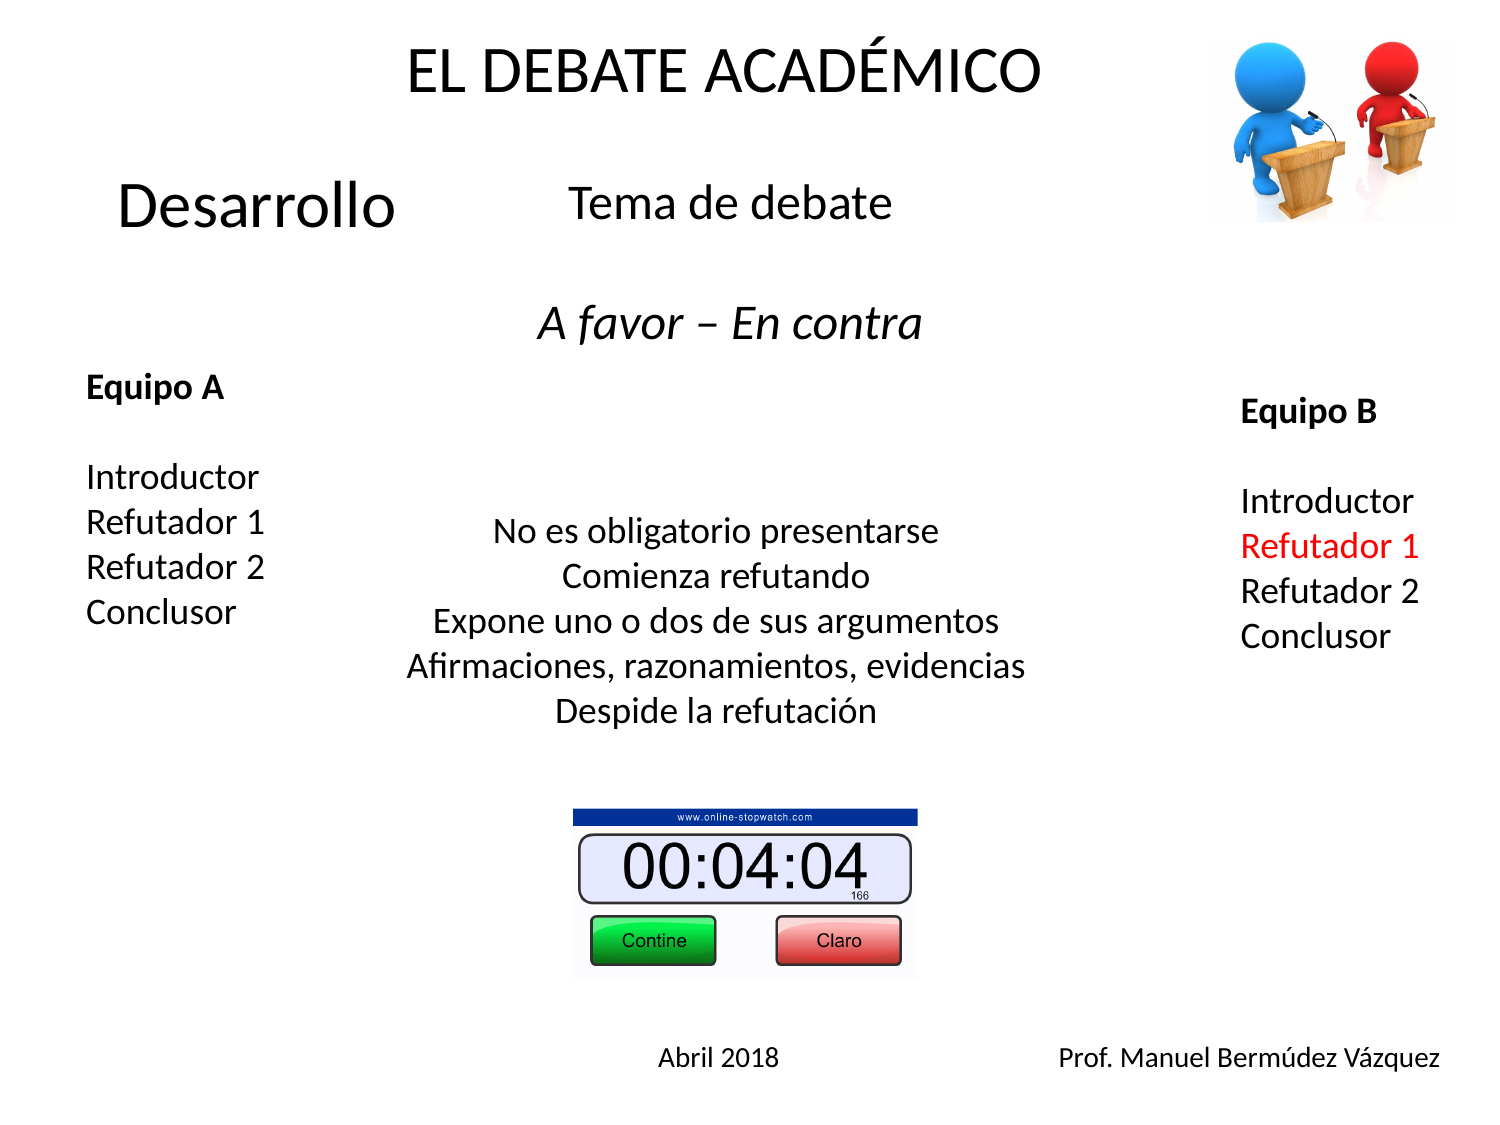

Desarrollo
Tema de debate
A favor – En contra
Equipo A
Introductor
Refutador 1
Refutador 2
Conclusor
Equipo B
Introductor
Refutador 1
Refutador 2
Conclusor
No es obligatorio presentarse
Comienza refutando
Expone uno o dos de sus argumentos
Afirmaciones, razonamientos, evidencias
Despide la refutación